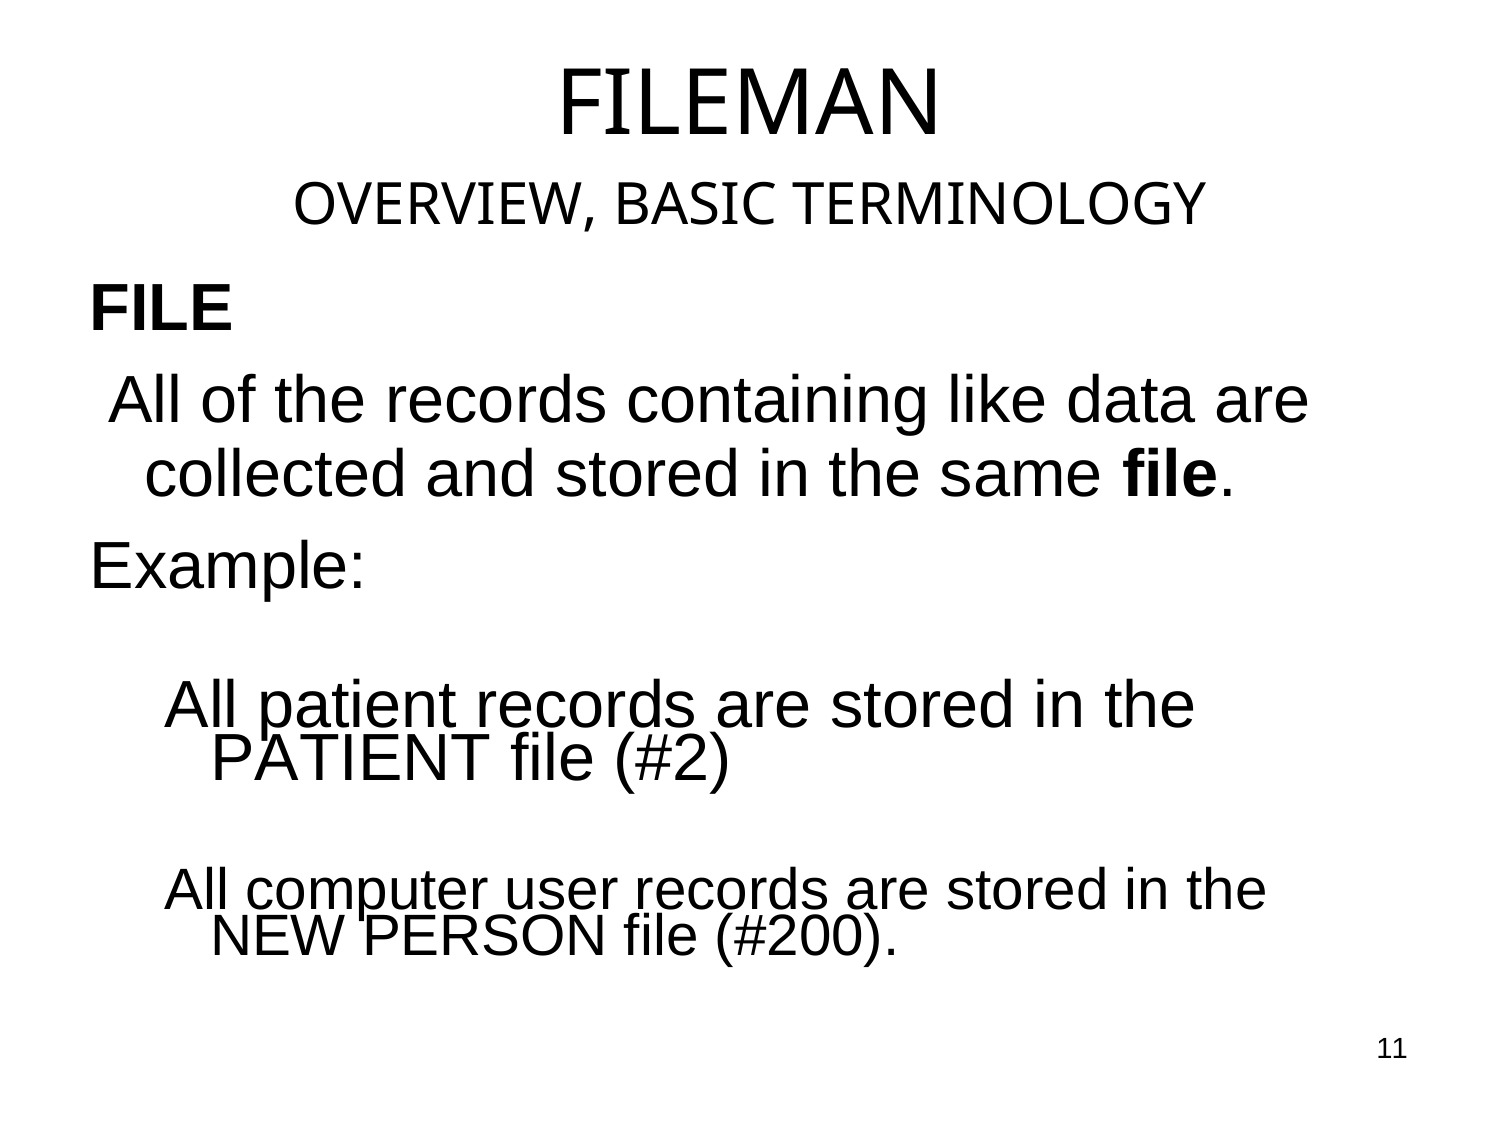

# FILEMAN OVERVIEW, BASIC TERMINOLOGY
FILE
 All of the records containing like data are collected and stored in the same file.
Example:
All patient records are stored in the PATIENT file (#2)
All computer user records are stored in the NEW PERSON file (#200).
11